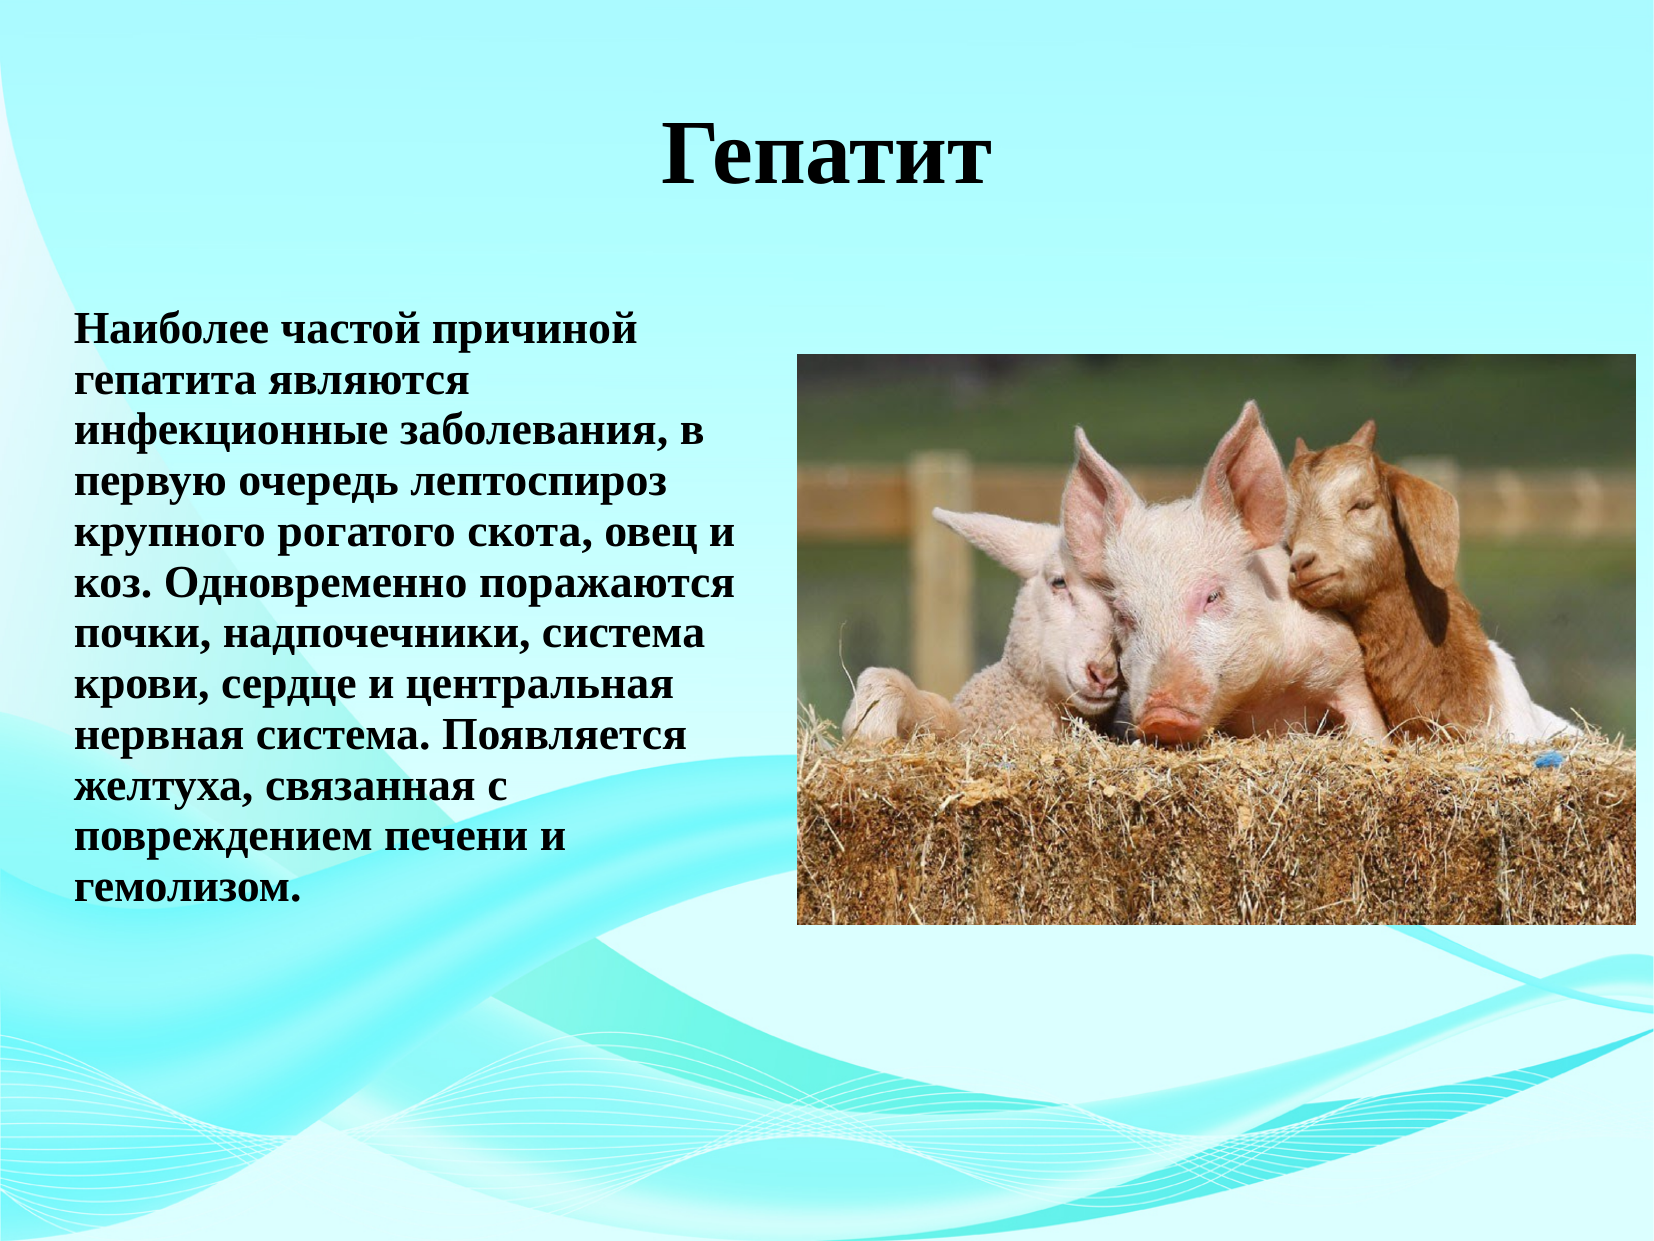

# Гепатит
Наиболее частой причиной гепатита являются инфекционные заболевания, в первую очередь лептоспироз крупного рогатого скота, овец и коз. Одновременно поражаются почки, надпочечники, система крови, сердце и центральная нервная система. Появляется желтуха, связанная с повреждением печени и гемолизом.